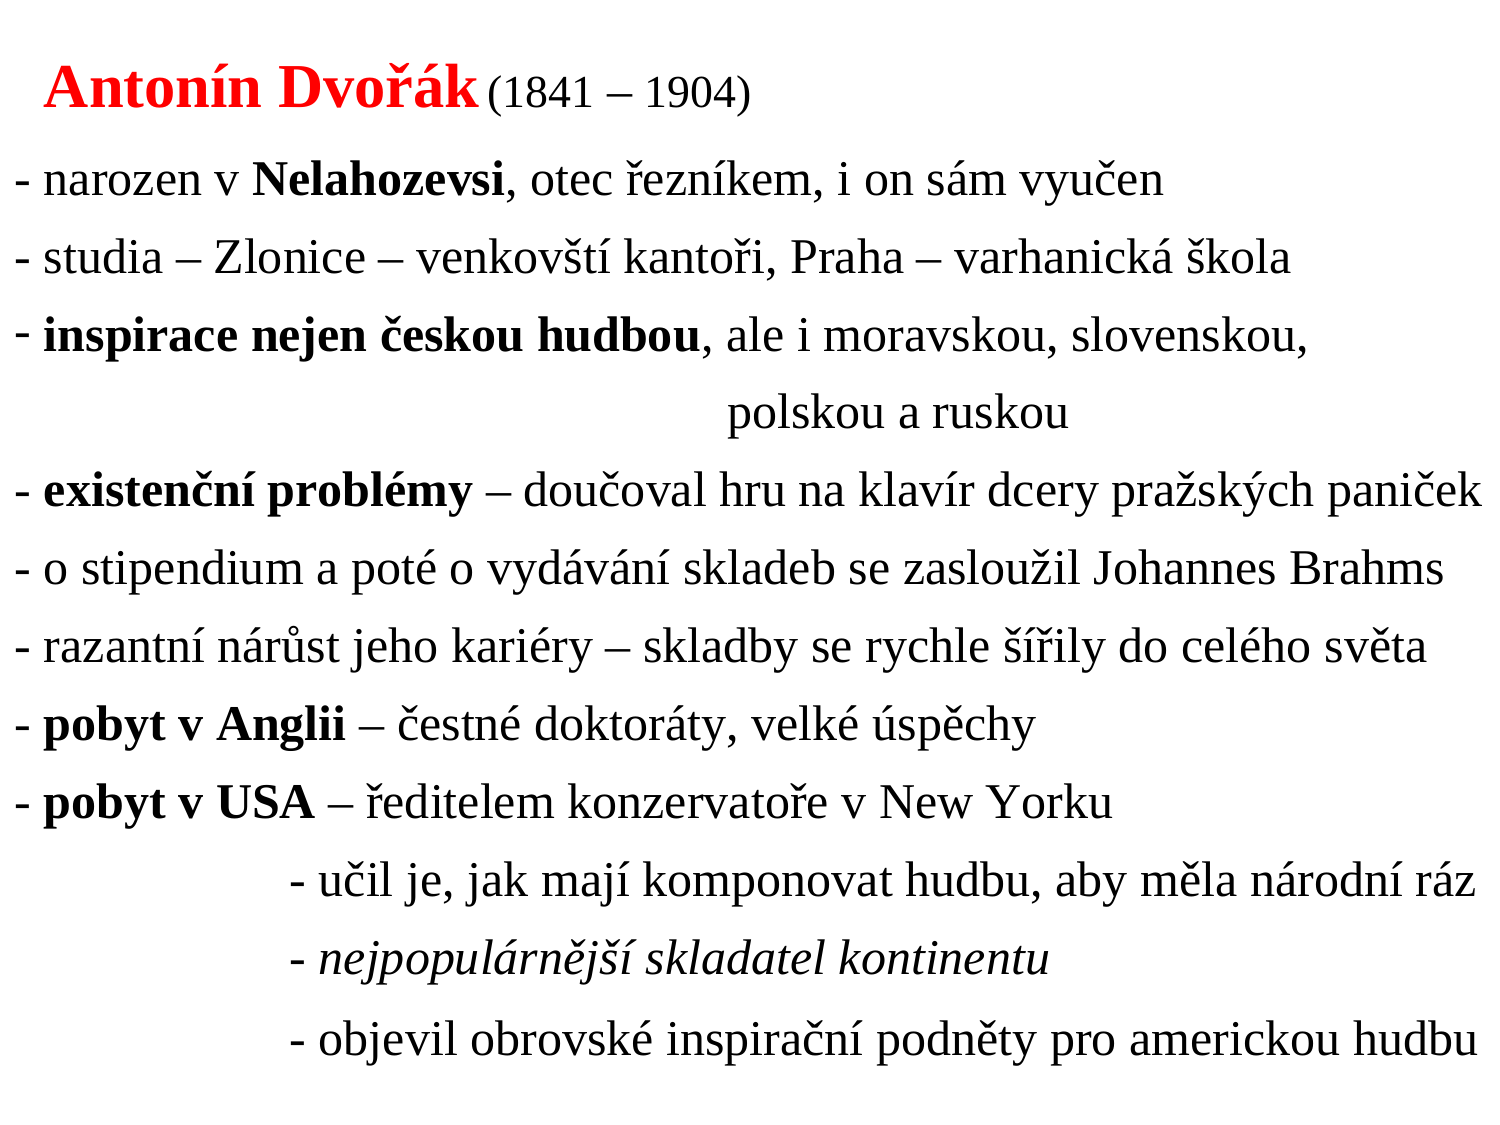

Antonín Dvořák (1841 – 1904)
- narozen v Nelahozevsi, otec řezníkem, i on sám vyučen
- studia – Zlonice – venkovští kantoři, Praha – varhanická škola
 inspirace nejen českou hudbou, ale i moravskou, slovenskou,
 polskou a ruskou
- existenční problémy – doučoval hru na klavír dcery pražských paniček
- o stipendium a poté o vydávání skladeb se zasloužil Johannes Brahms
- razantní nárůst jeho kariéry – skladby se rychle šířily do celého světa
- pobyt v Anglii – čestné doktoráty, velké úspěchy
- pobyt v USA – ředitelem konzervatoře v New Yorku
 - učil je, jak mají komponovat hudbu, aby měla národní ráz
 - nejpopulárnější skladatel kontinentu
 - objevil obrovské inspirační podněty pro americkou hudbu